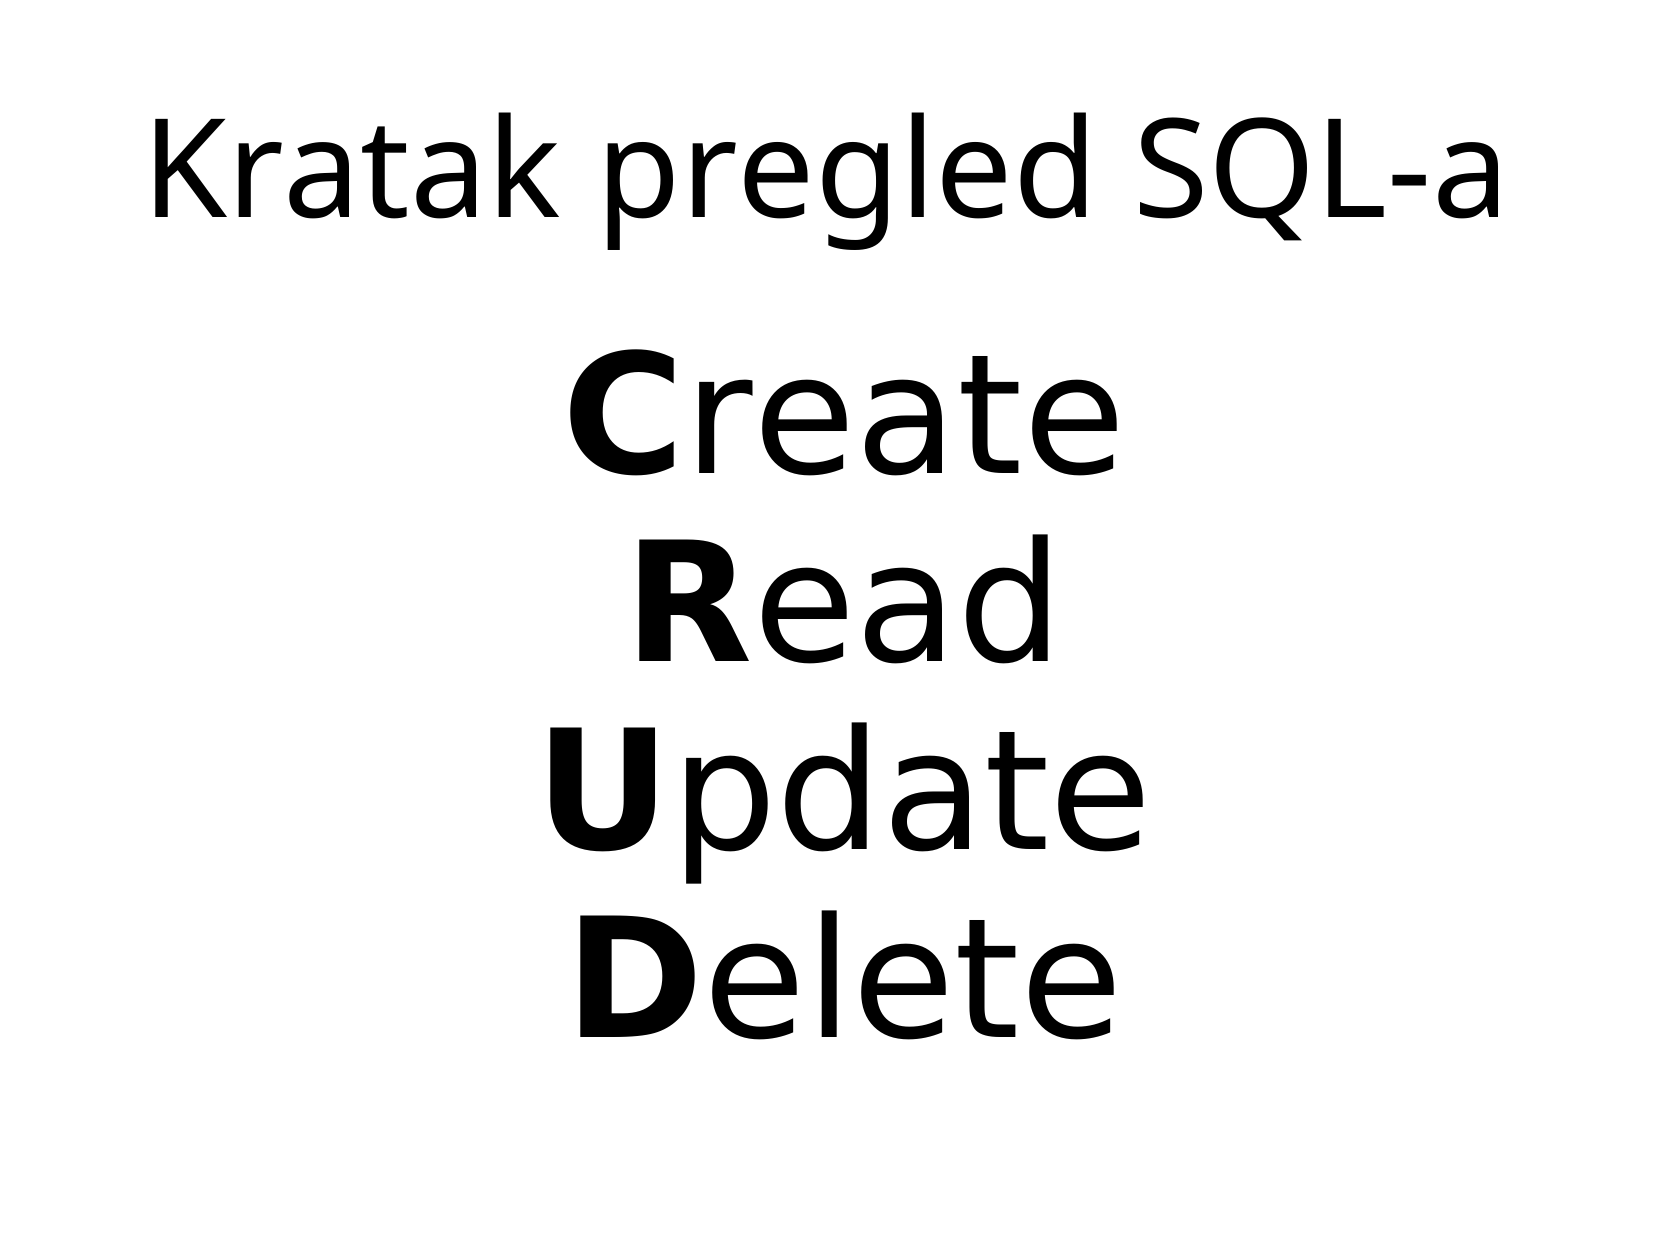

# Kratak pregled SQL-a
Create
Read
Update
Delete